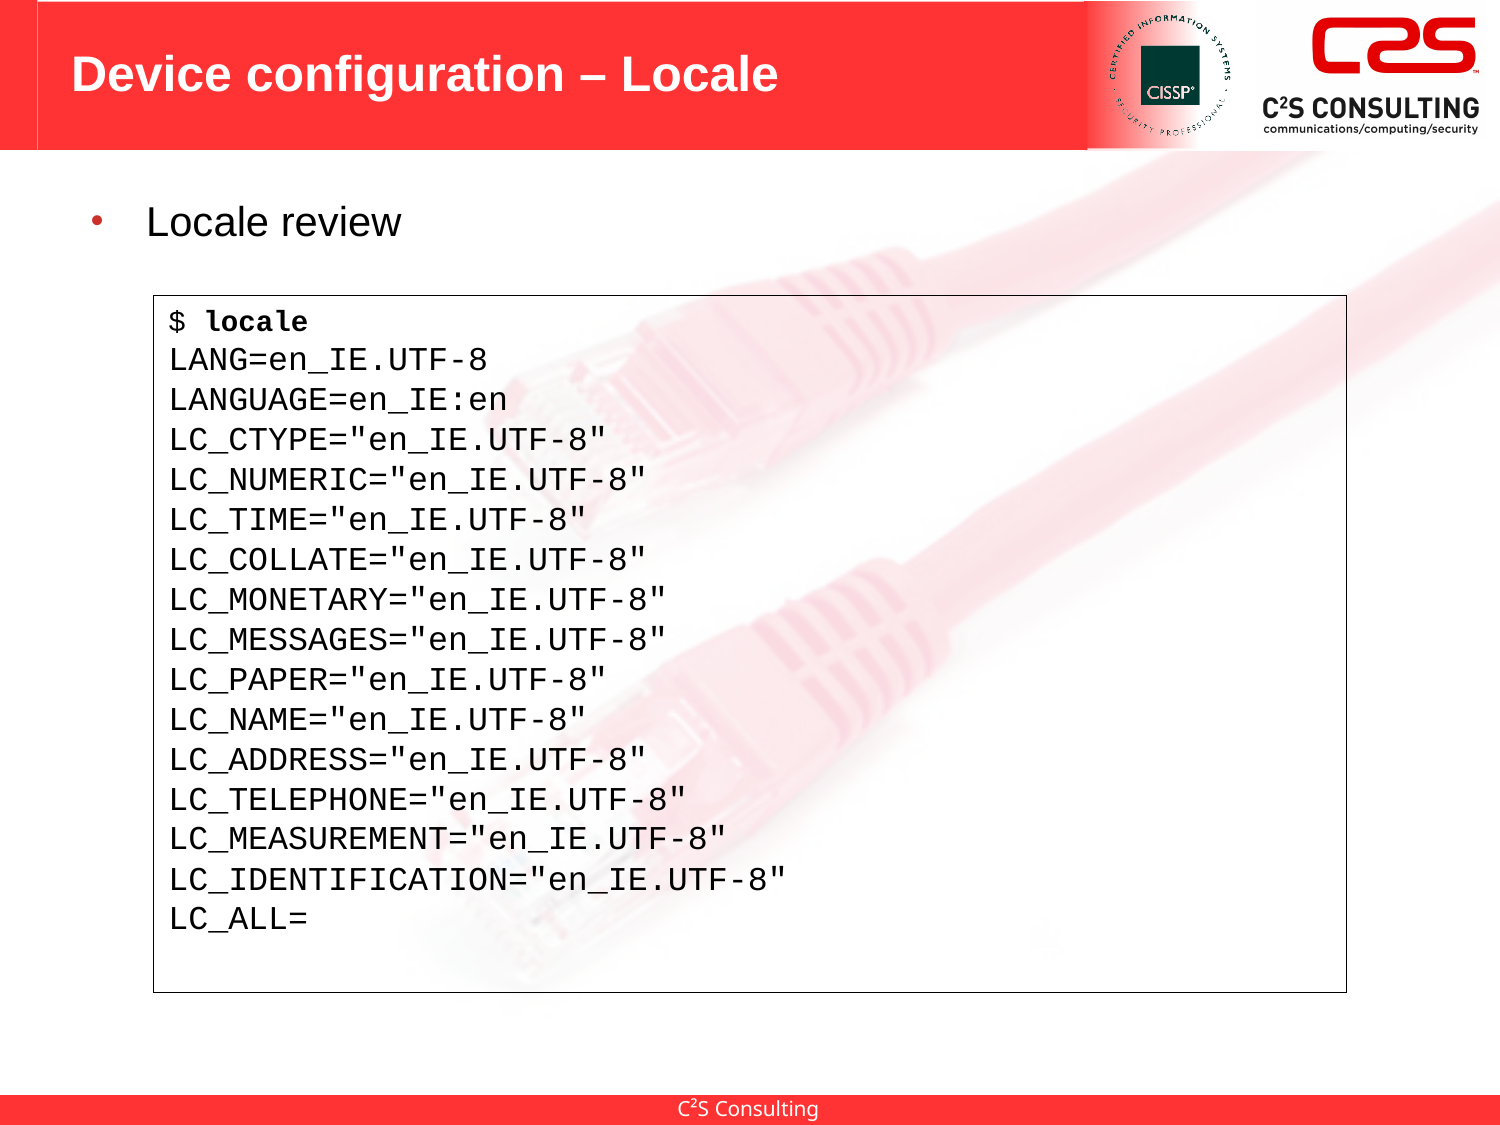

Device configuration – Locale
# Locale review
$ locale
LANG=en_IE.UTF-8
LANGUAGE=en_IE:en
LC_CTYPE="en_IE.UTF-8"
LC_NUMERIC="en_IE.UTF-8"
LC_TIME="en_IE.UTF-8"
LC_COLLATE="en_IE.UTF-8"
LC_MONETARY="en_IE.UTF-8"
LC_MESSAGES="en_IE.UTF-8"
LC_PAPER="en_IE.UTF-8"
LC_NAME="en_IE.UTF-8"
LC_ADDRESS="en_IE.UTF-8"
LC_TELEPHONE="en_IE.UTF-8"
LC_MEASUREMENT="en_IE.UTF-8"
LC_IDENTIFICATION="en_IE.UTF-8"
LC_ALL=